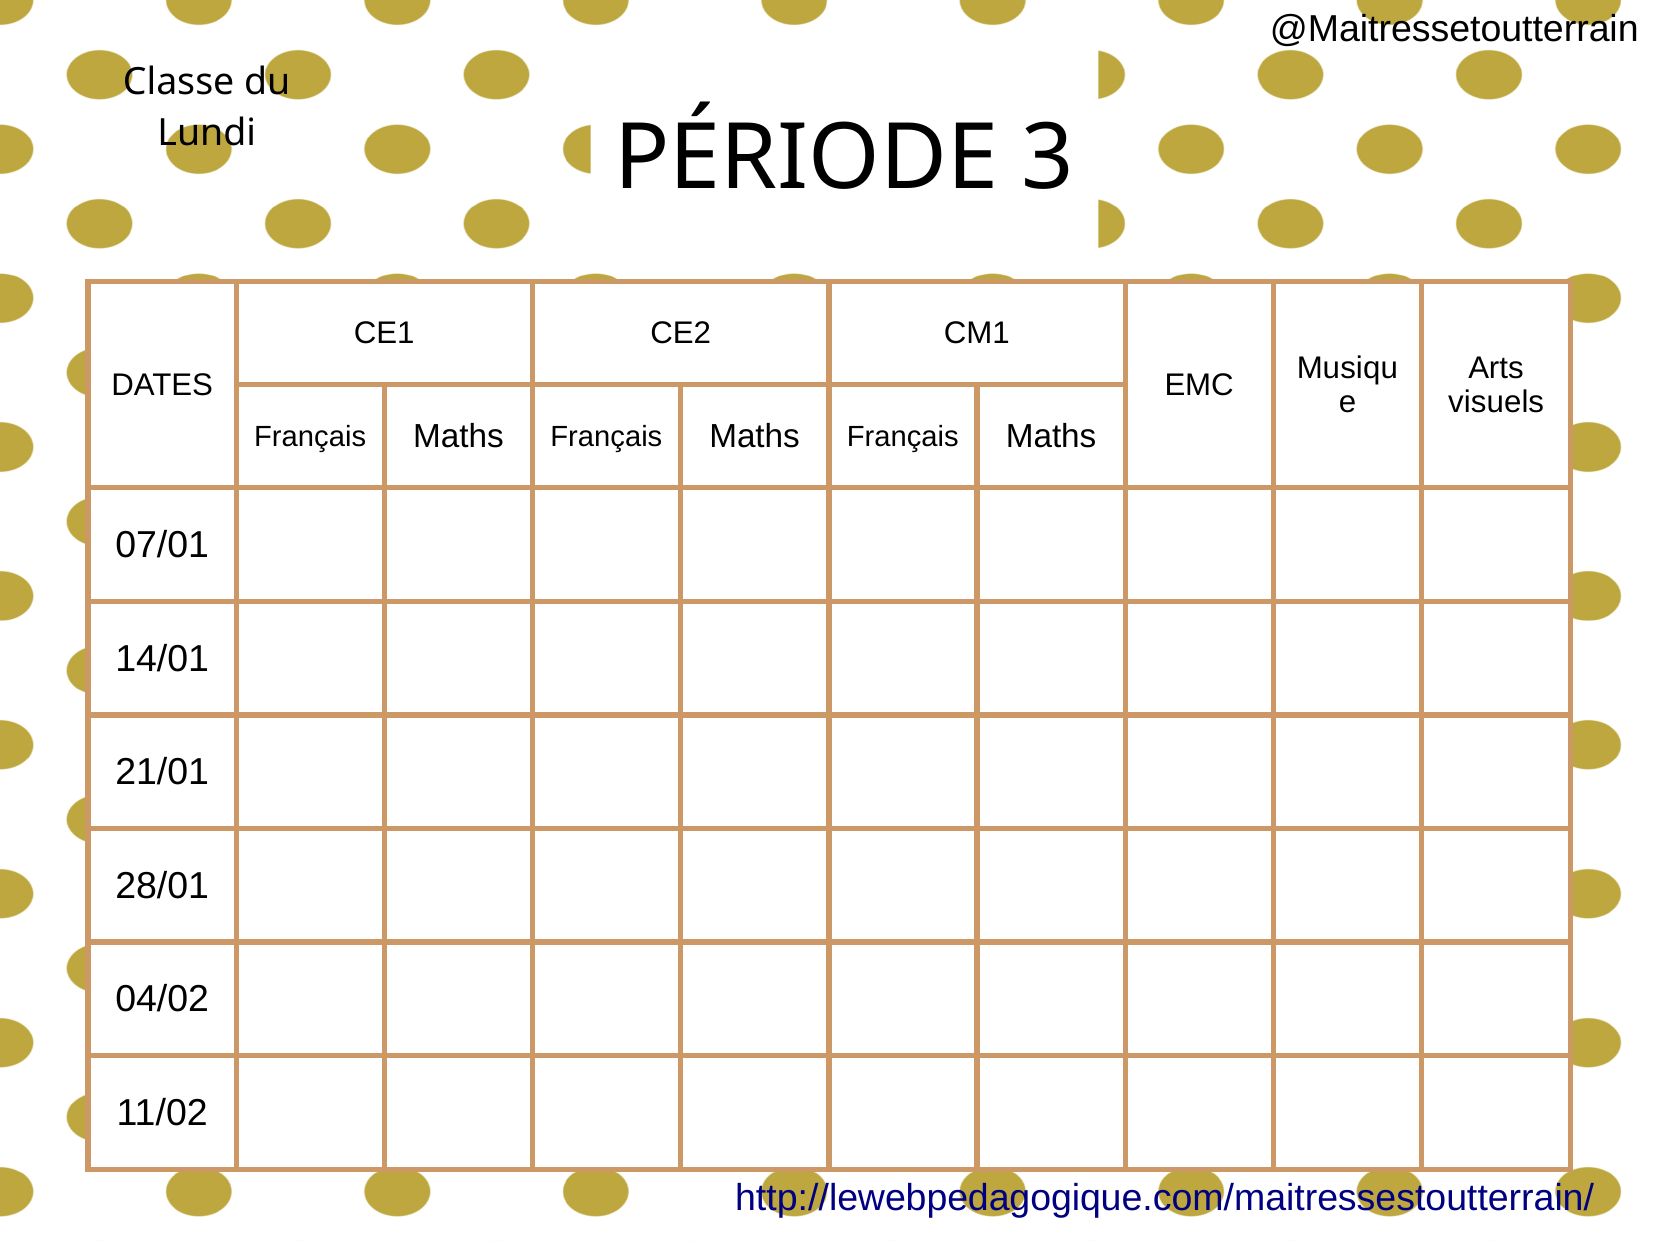

@Maitressetoutterrain
Classe du Lundi
# PÉRIODE 3
| DATES | CE1 | | CE2 | | CM1 | | EMC | Musique | Arts visuels |
| --- | --- | --- | --- | --- | --- | --- | --- | --- | --- |
| | Français | Maths | Français | Maths | Français | Maths | | | |
| 07/01 | | | | | | | | | |
| 14/01 | | | | | | | | | |
| 21/01 | | | | | | | | | |
| 28/01 | | | | | | | | | |
| 04/02 | | | | | | | | | |
| 11/02 | | | | | | | | | |
http://lewebpedagogique.com/maitressestoutterrain/